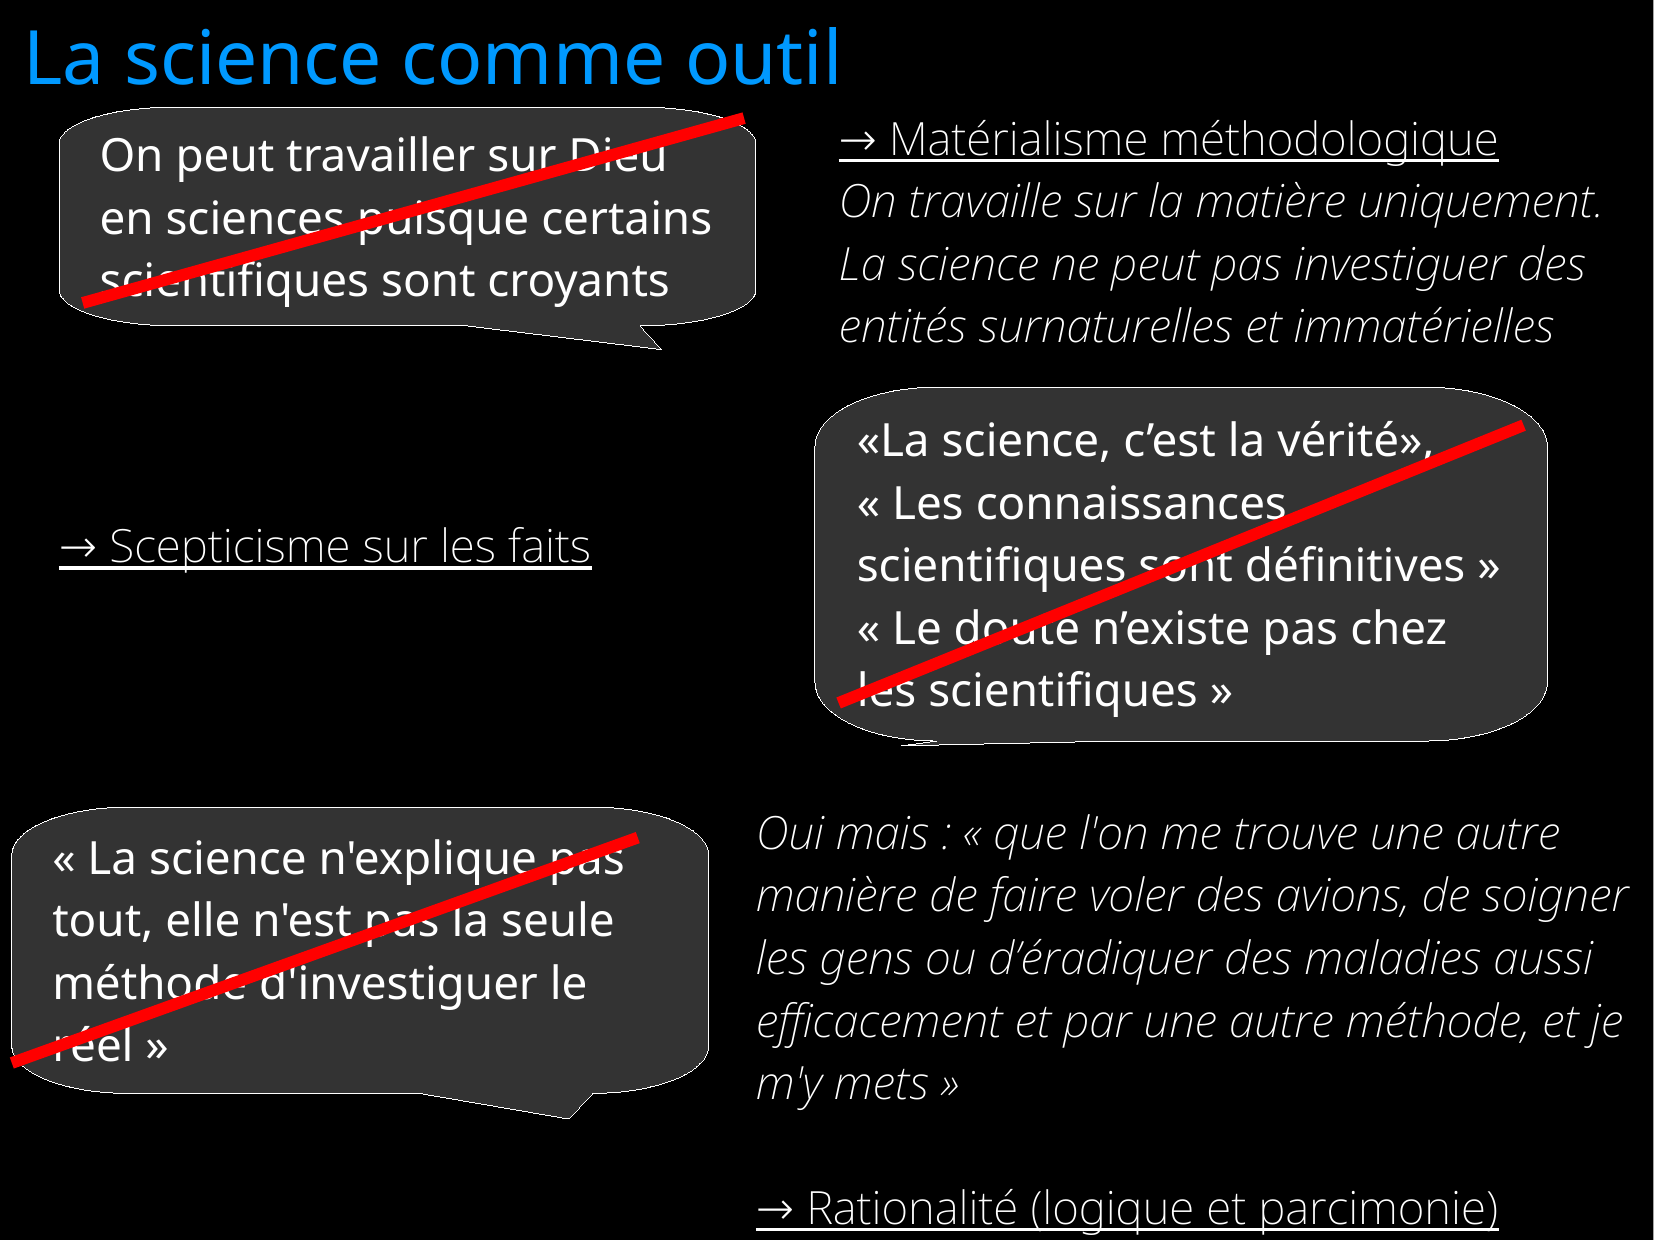

La science comme outil
→ Matérialisme méthodologique
On travaille sur la matière uniquement. La science ne peut pas investiguer des entités surnaturelles et immatérielles
On peut travailler sur Dieu en sciences puisque certains scientifiques sont croyants
«La science, c’est la vérité»,
« Les connaissances scientifiques sont définitives »
« Le doute n’existe pas chez les scientifiques »
→ Scepticisme sur les faits
Oui mais : « que l'on me trouve une autre manière de faire voler des avions, de soigner les gens ou d’éradiquer des maladies aussi efficacement et par une autre méthode, et je m'y mets »
→ Rationalité (logique et parcimonie)
« La science n'explique pas tout, elle n'est pas la seule méthode d'investiguer le réel »